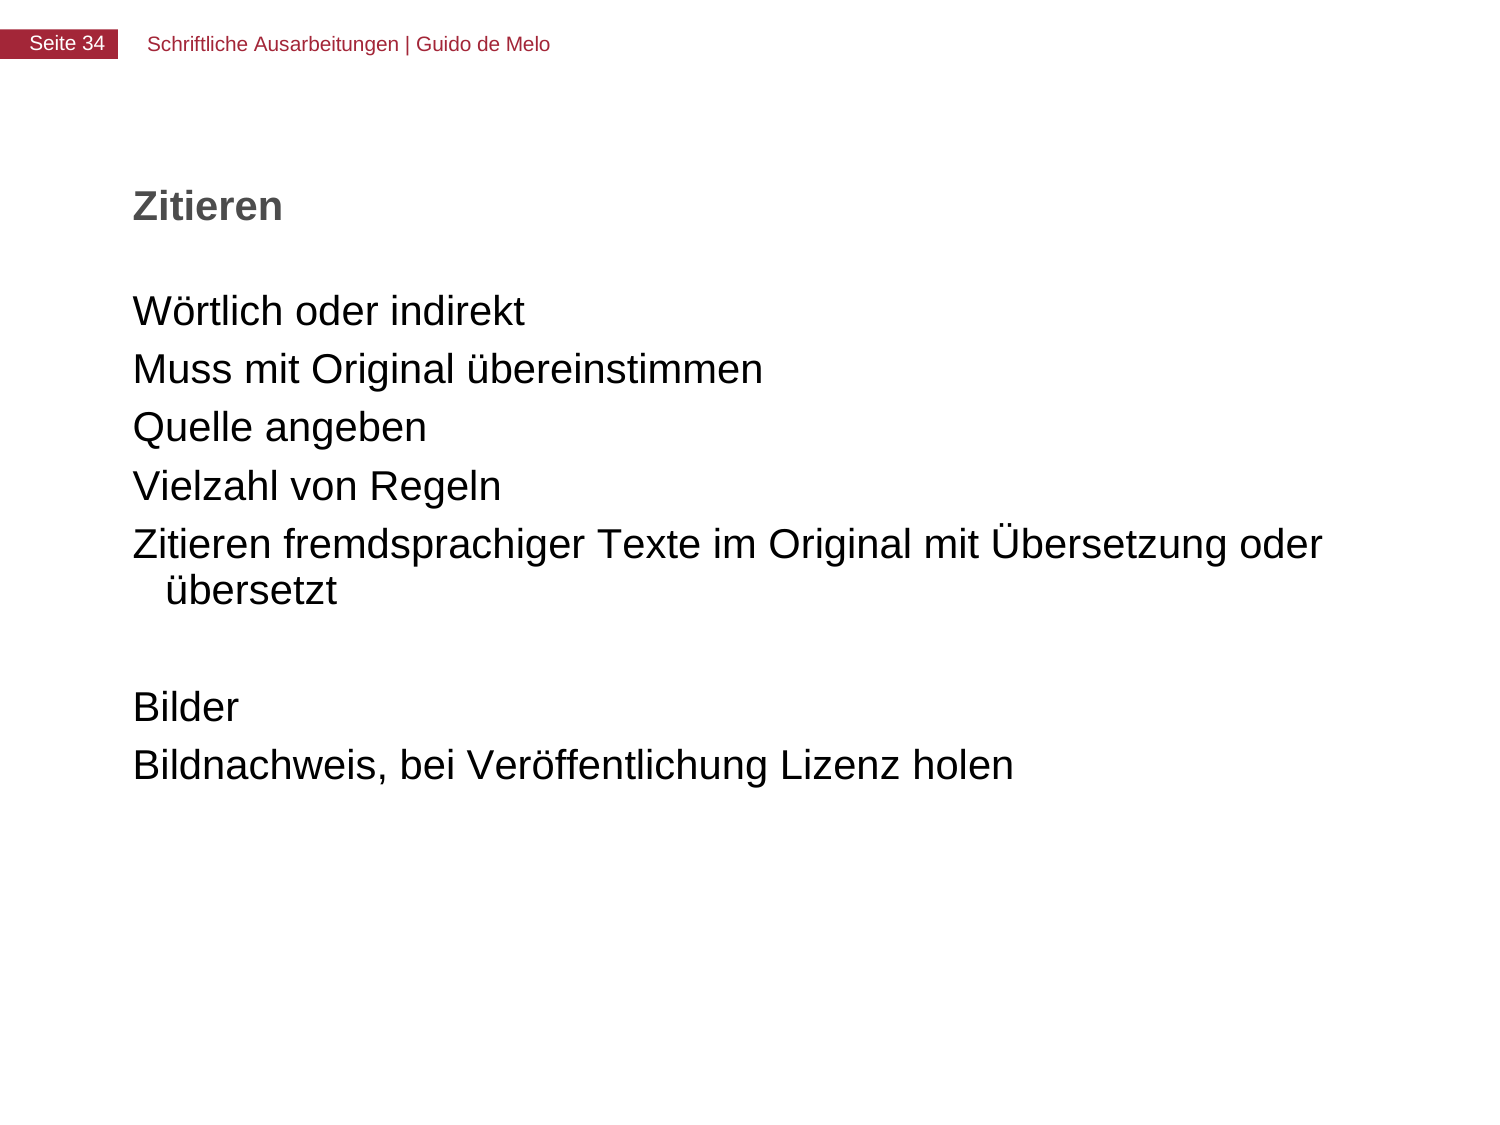

# Zitieren
Wörtlich oder indirekt
Muss mit Original übereinstimmen
Quelle angeben
Vielzahl von Regeln
Zitieren fremdsprachiger Texte im Original mit Übersetzung oder übersetzt
Bilder
Bildnachweis, bei Veröffentlichung Lizenz holen